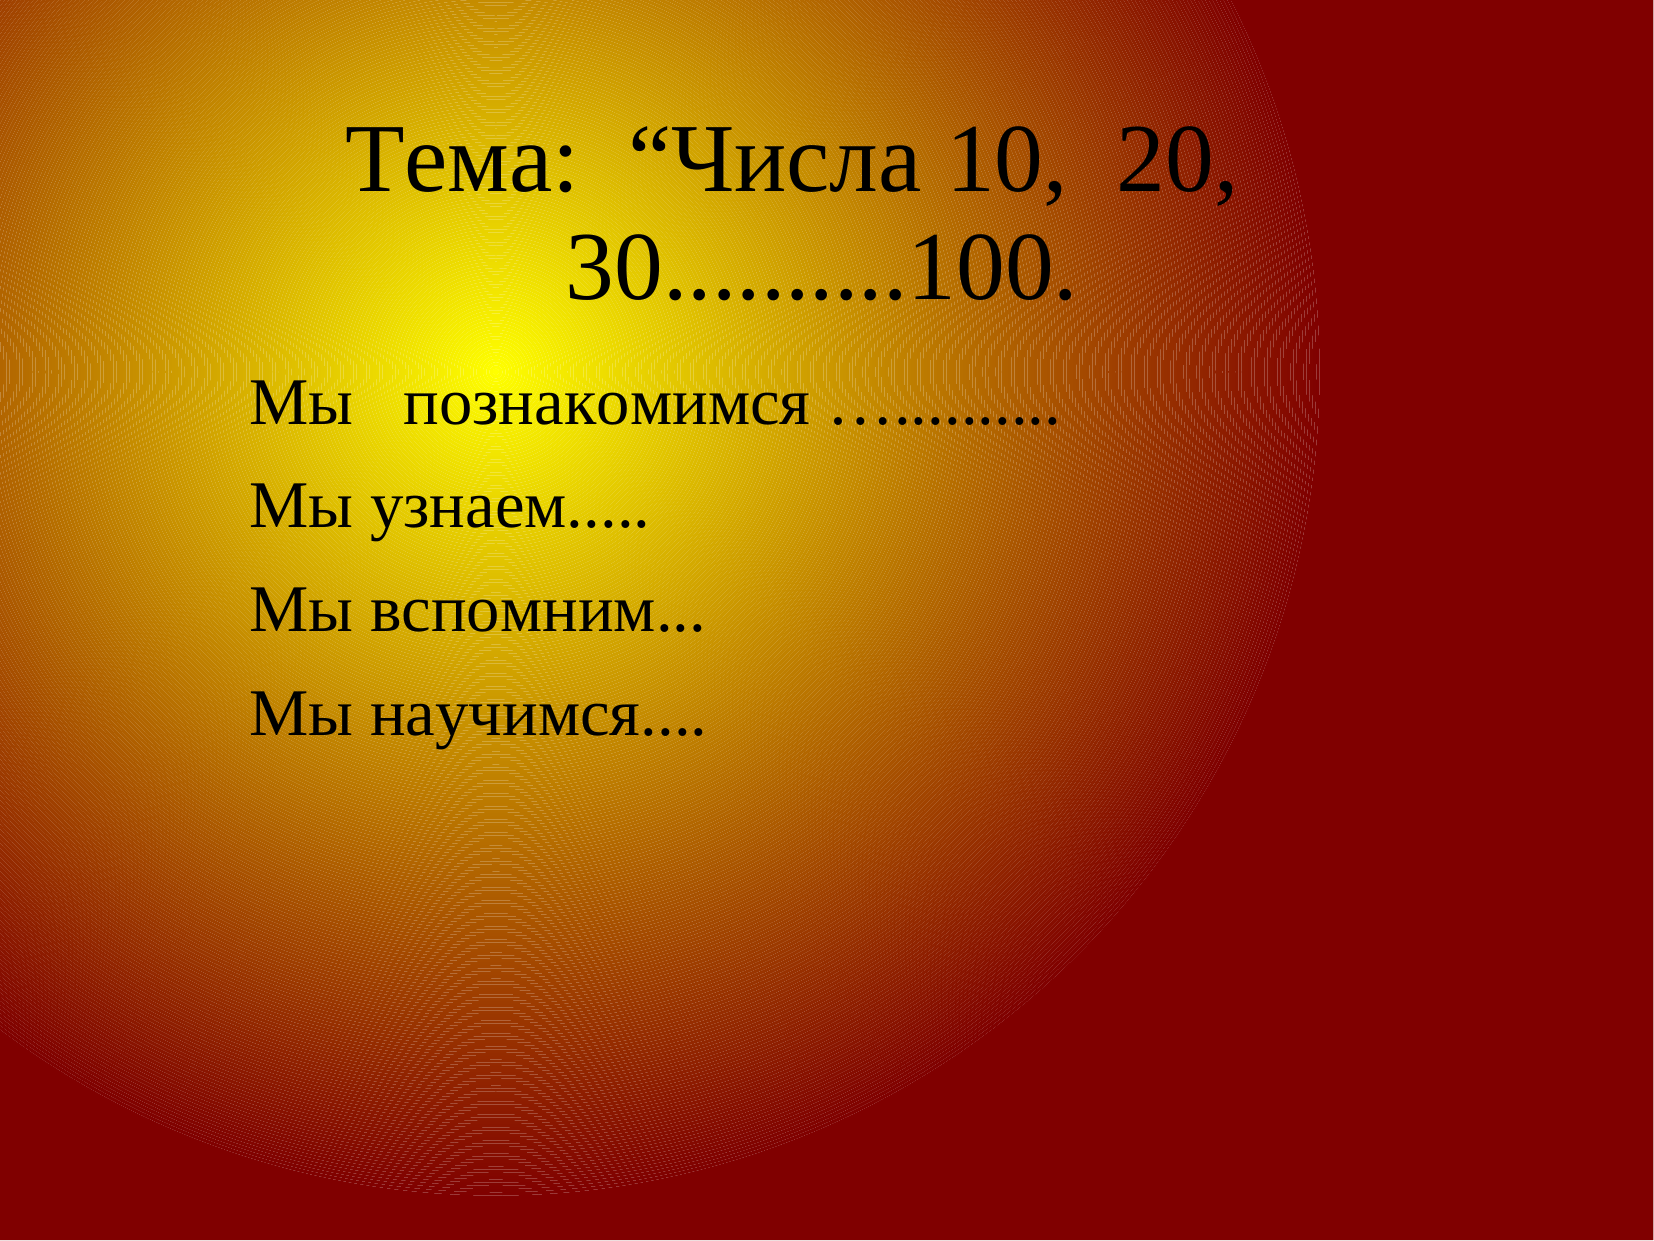

# Тема: “Числа 10, 20, 30..........100.
Мы познакомимся …..........
Мы узнаем.....
Мы вспомним...
Мы научимся....